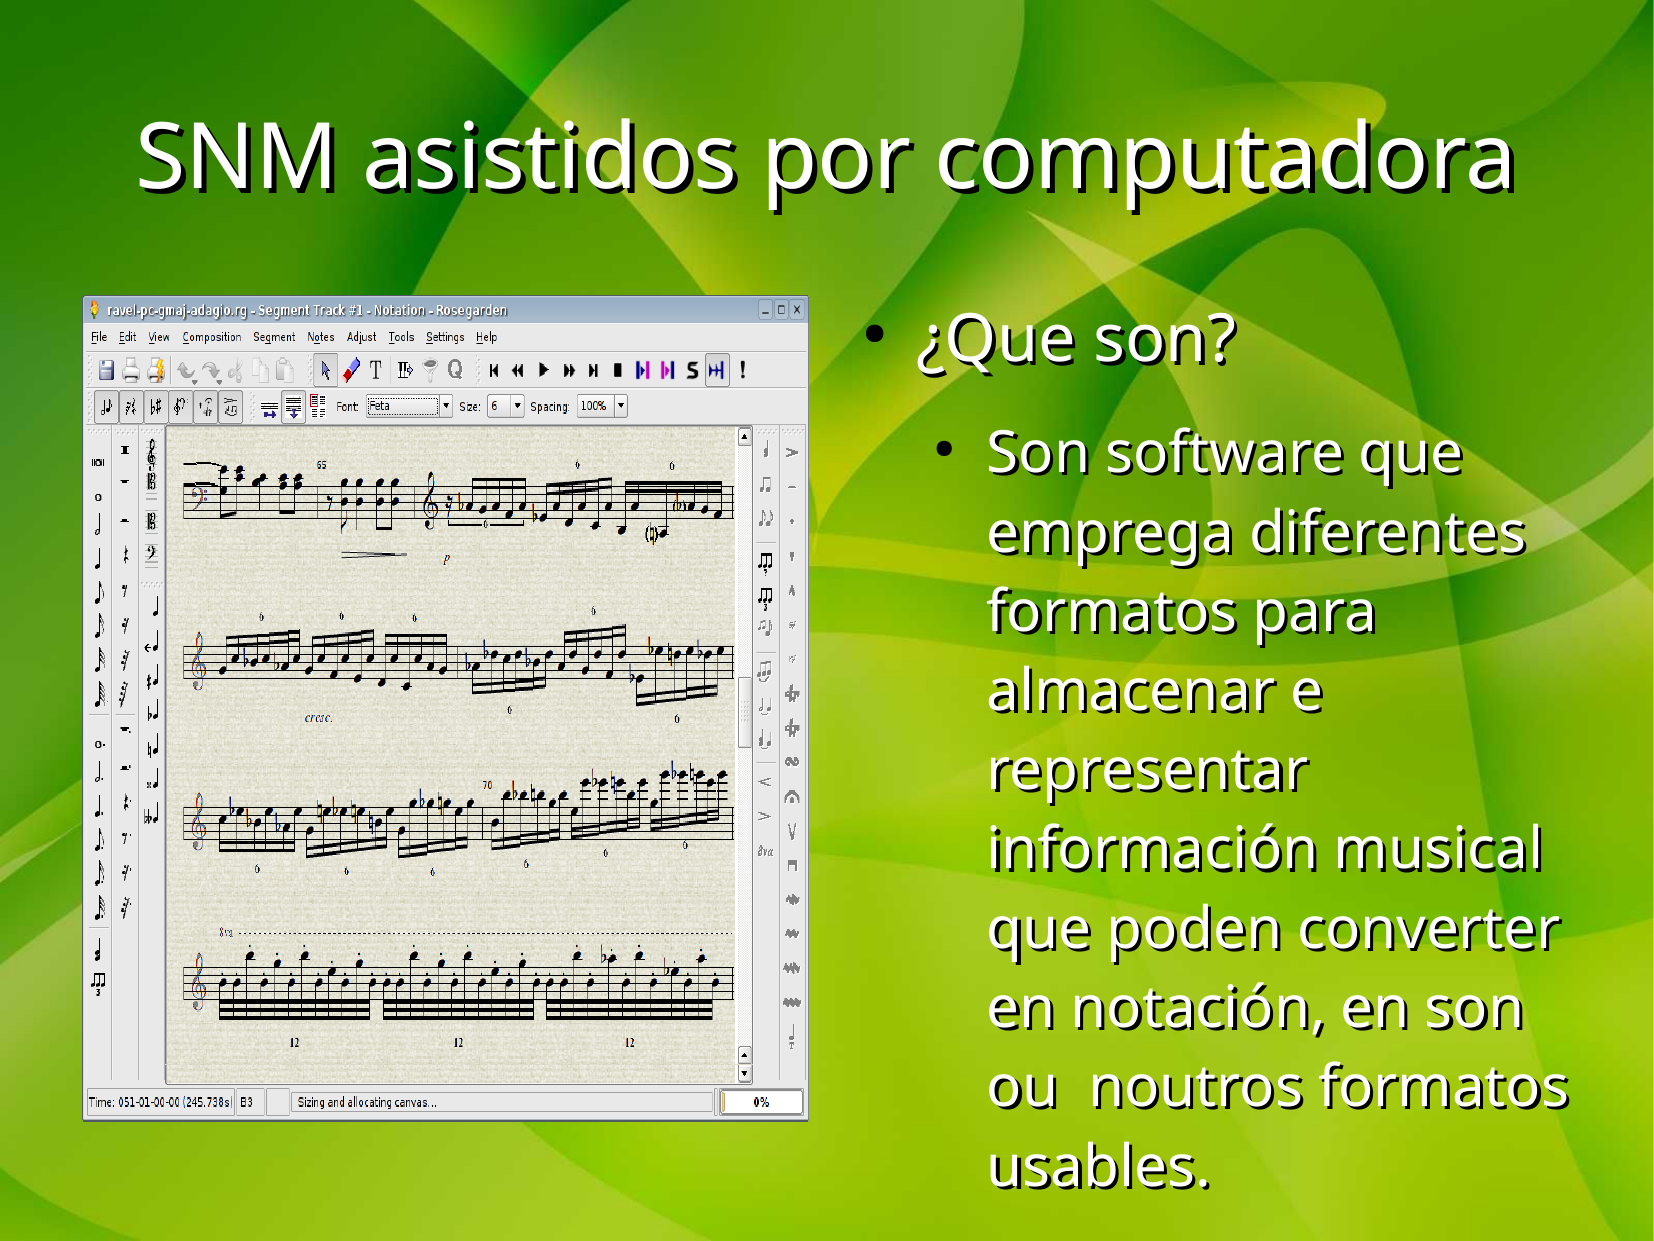

# SNM asistidos por computadora
¿Que son?
Son software que emprega diferentes formatos para almacenar e representar información musical que poden converter en notación, en son ou noutros formatos usables.